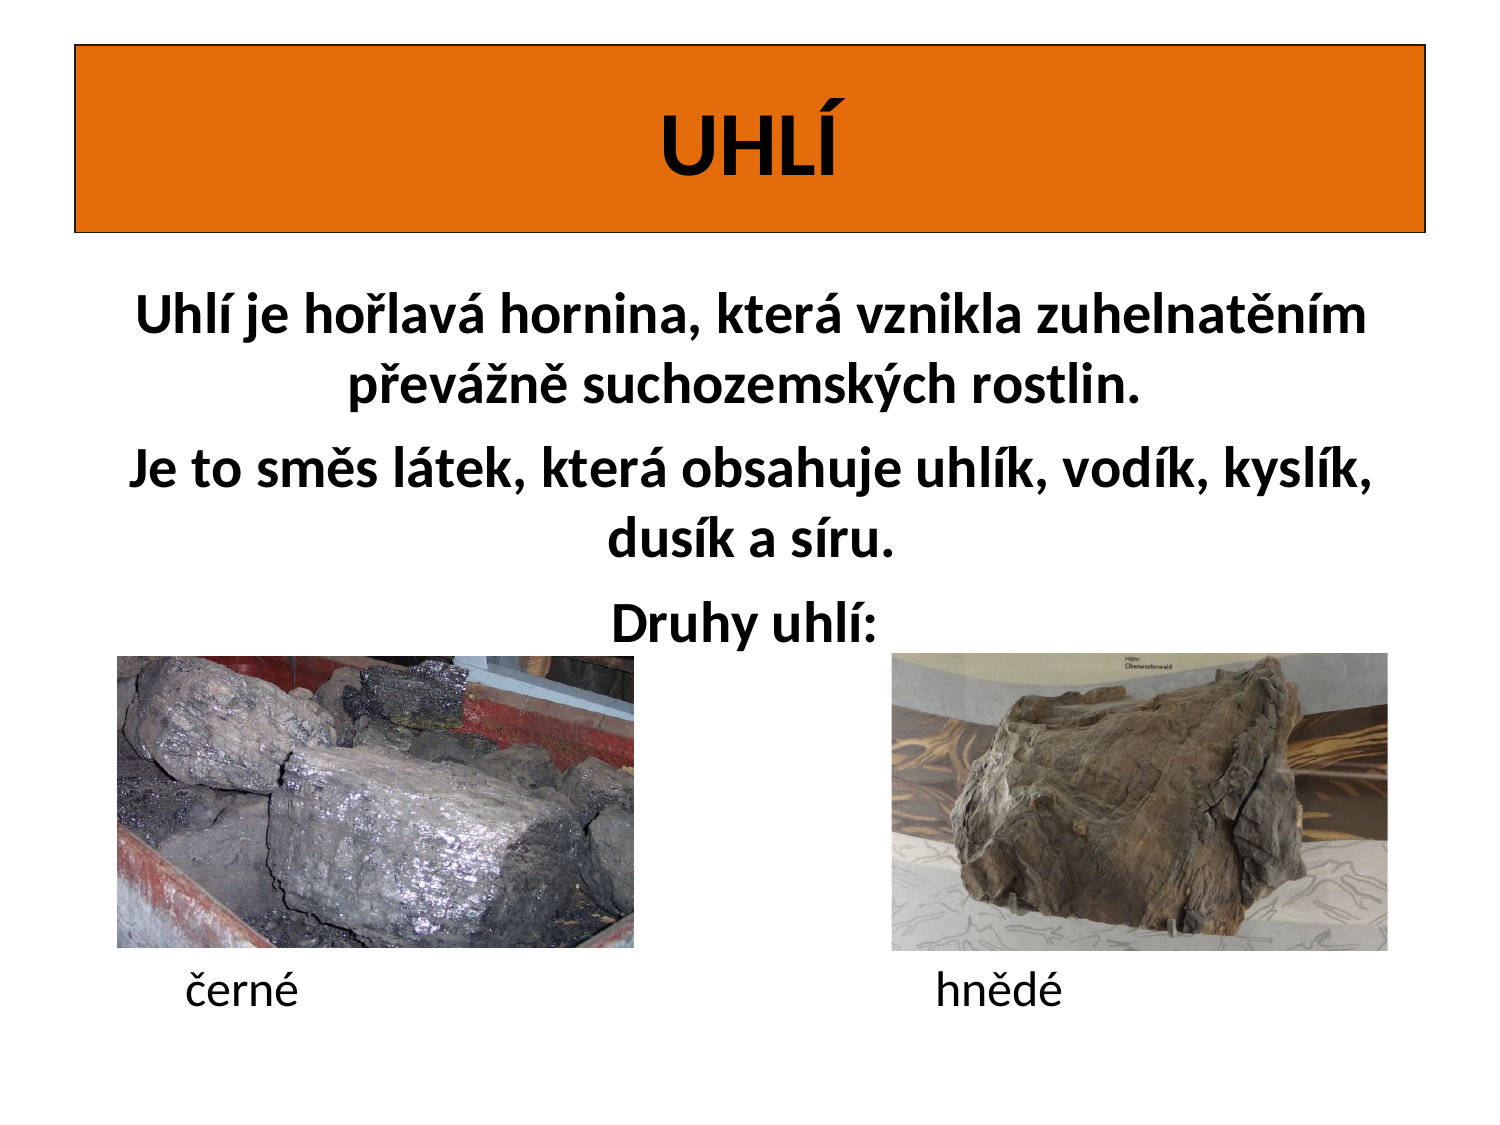

UHLÍ
Uhlí je hořlavá hornina, která vznikla zuhelnatěním převážně suchozemských rostlin.
Je to směs látek, která obsahuje uhlík, vodík, kyslík, dusík a síru.
Druhy uhlí:
	černé					hnědé